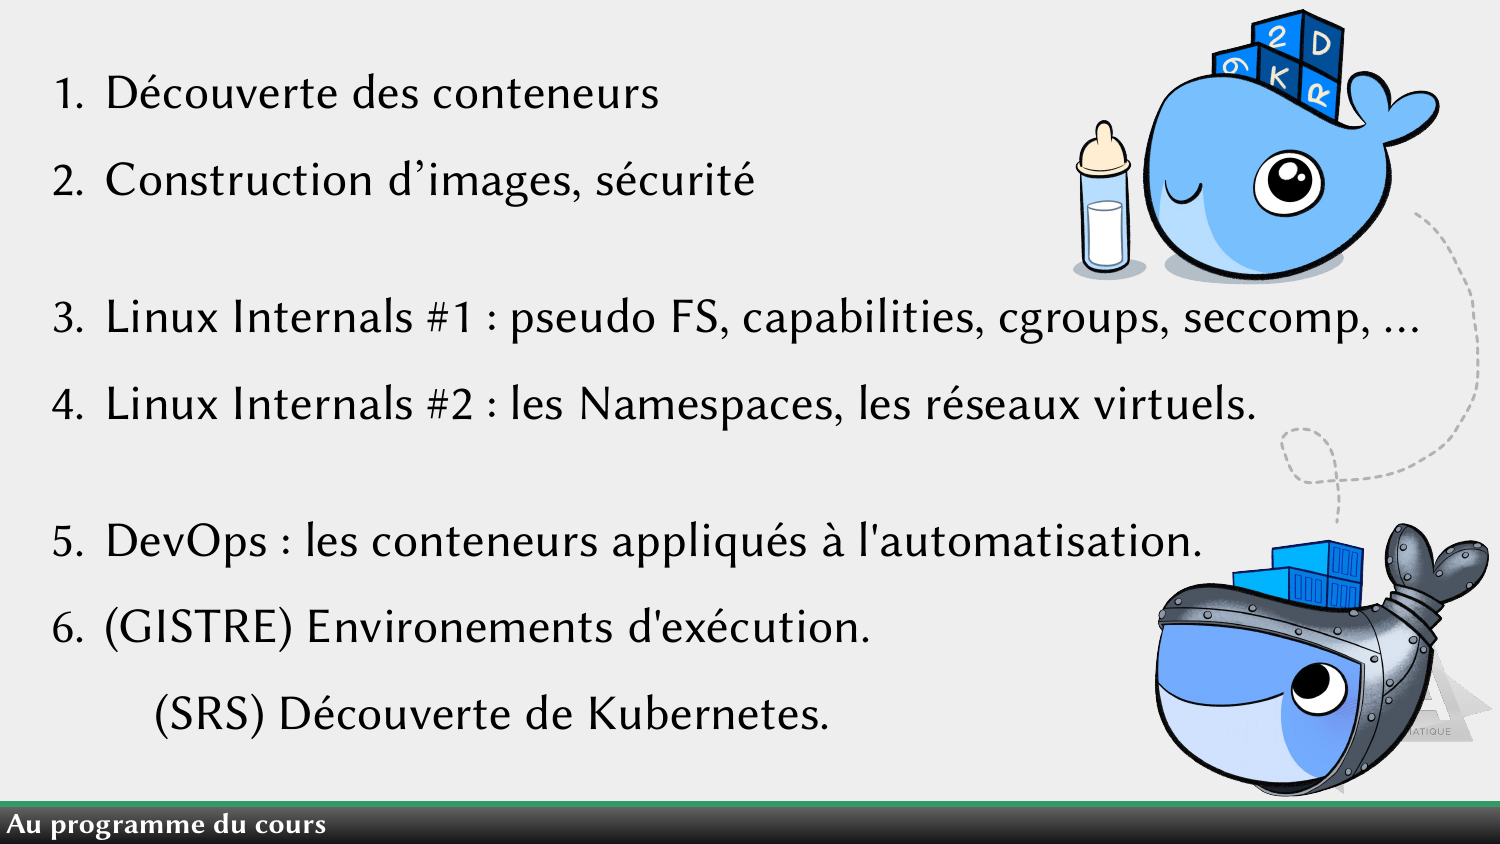

Découverte des conteneurs
Construction d’images, sécurité
Linux Internals #1 : pseudo FS, capabilities, cgroups, seccomp, ...
Linux Internals #2 : les Namespaces, les réseaux virtuels.
DevOps : les conteneurs appliqués à l'automatisation.
(GISTRE) Environements d'exécution.
 (SRS) Découverte de Kubernetes.
# Au programme du cours